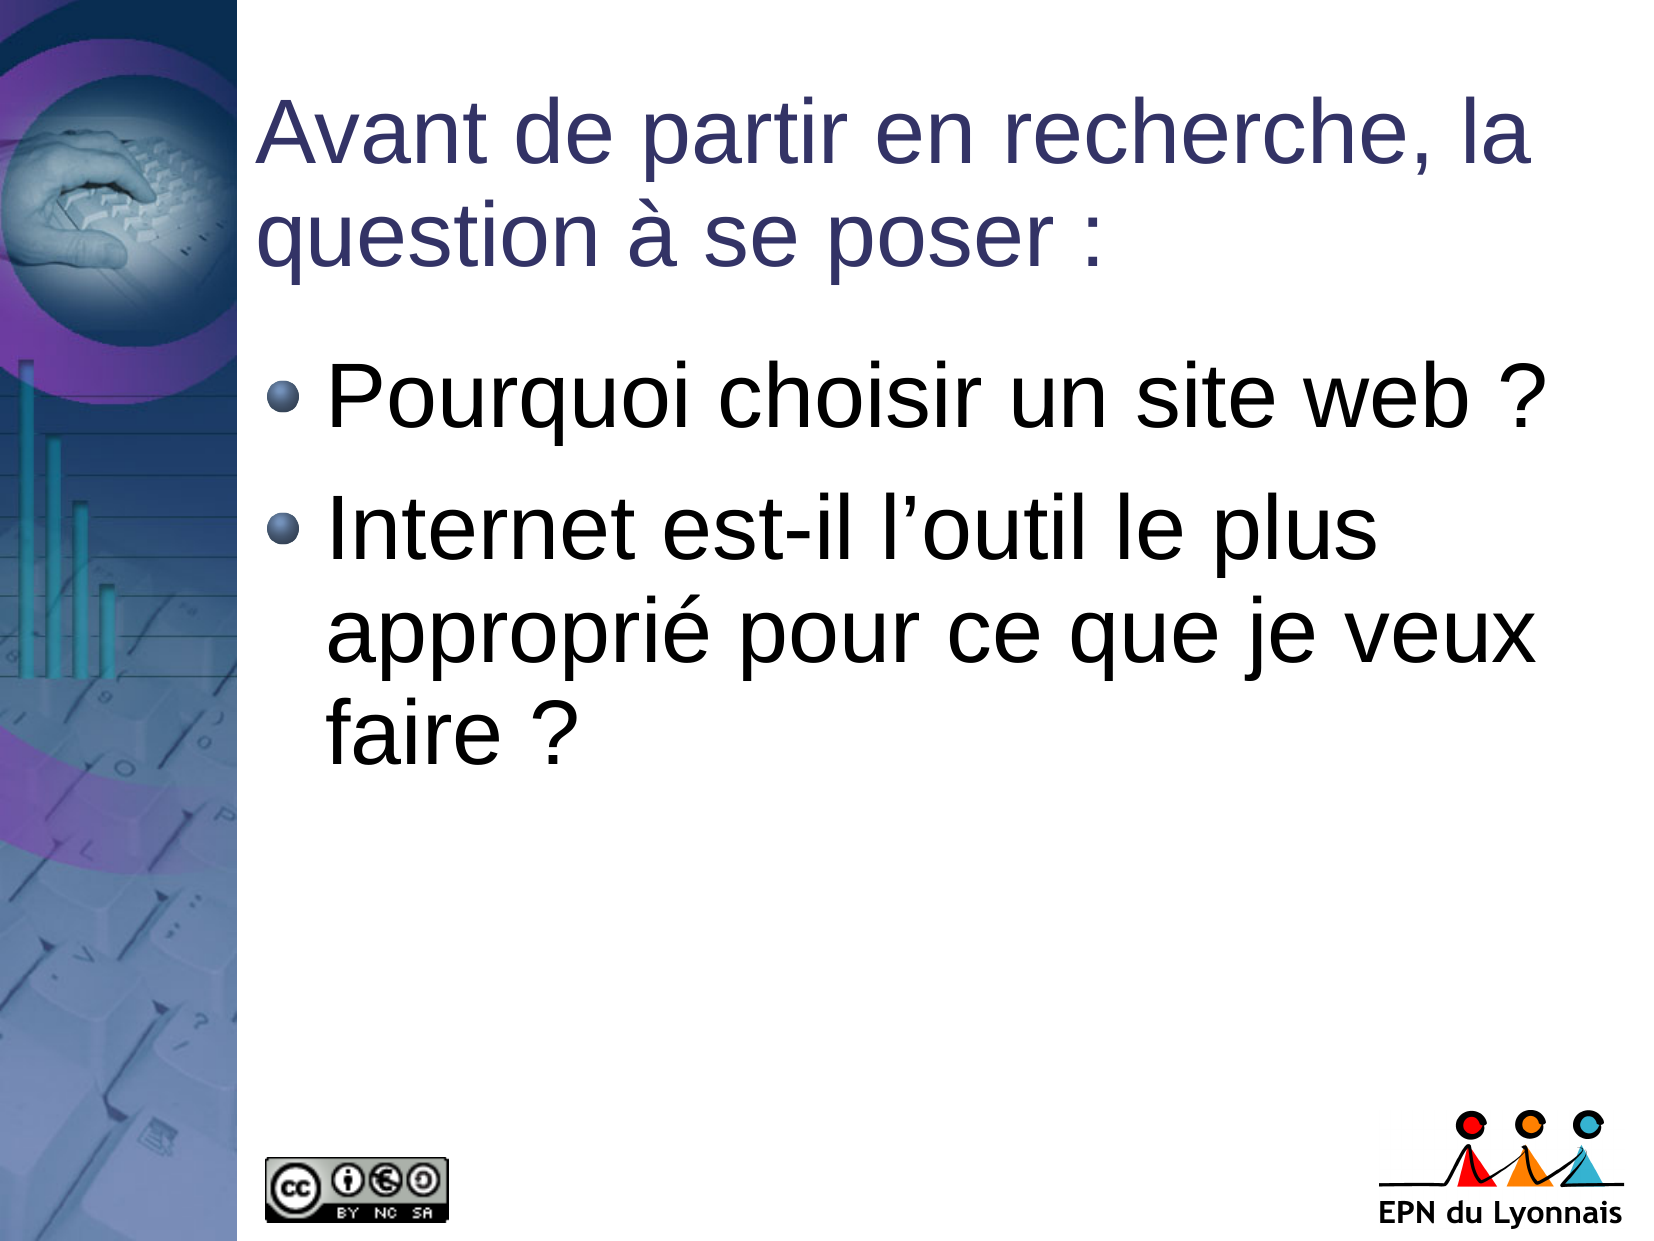

# Avant de partir en recherche, la question à se poser :
Pourquoi choisir un site web ?
Internet est-il l’outil le plus approprié pour ce que je veux faire ?